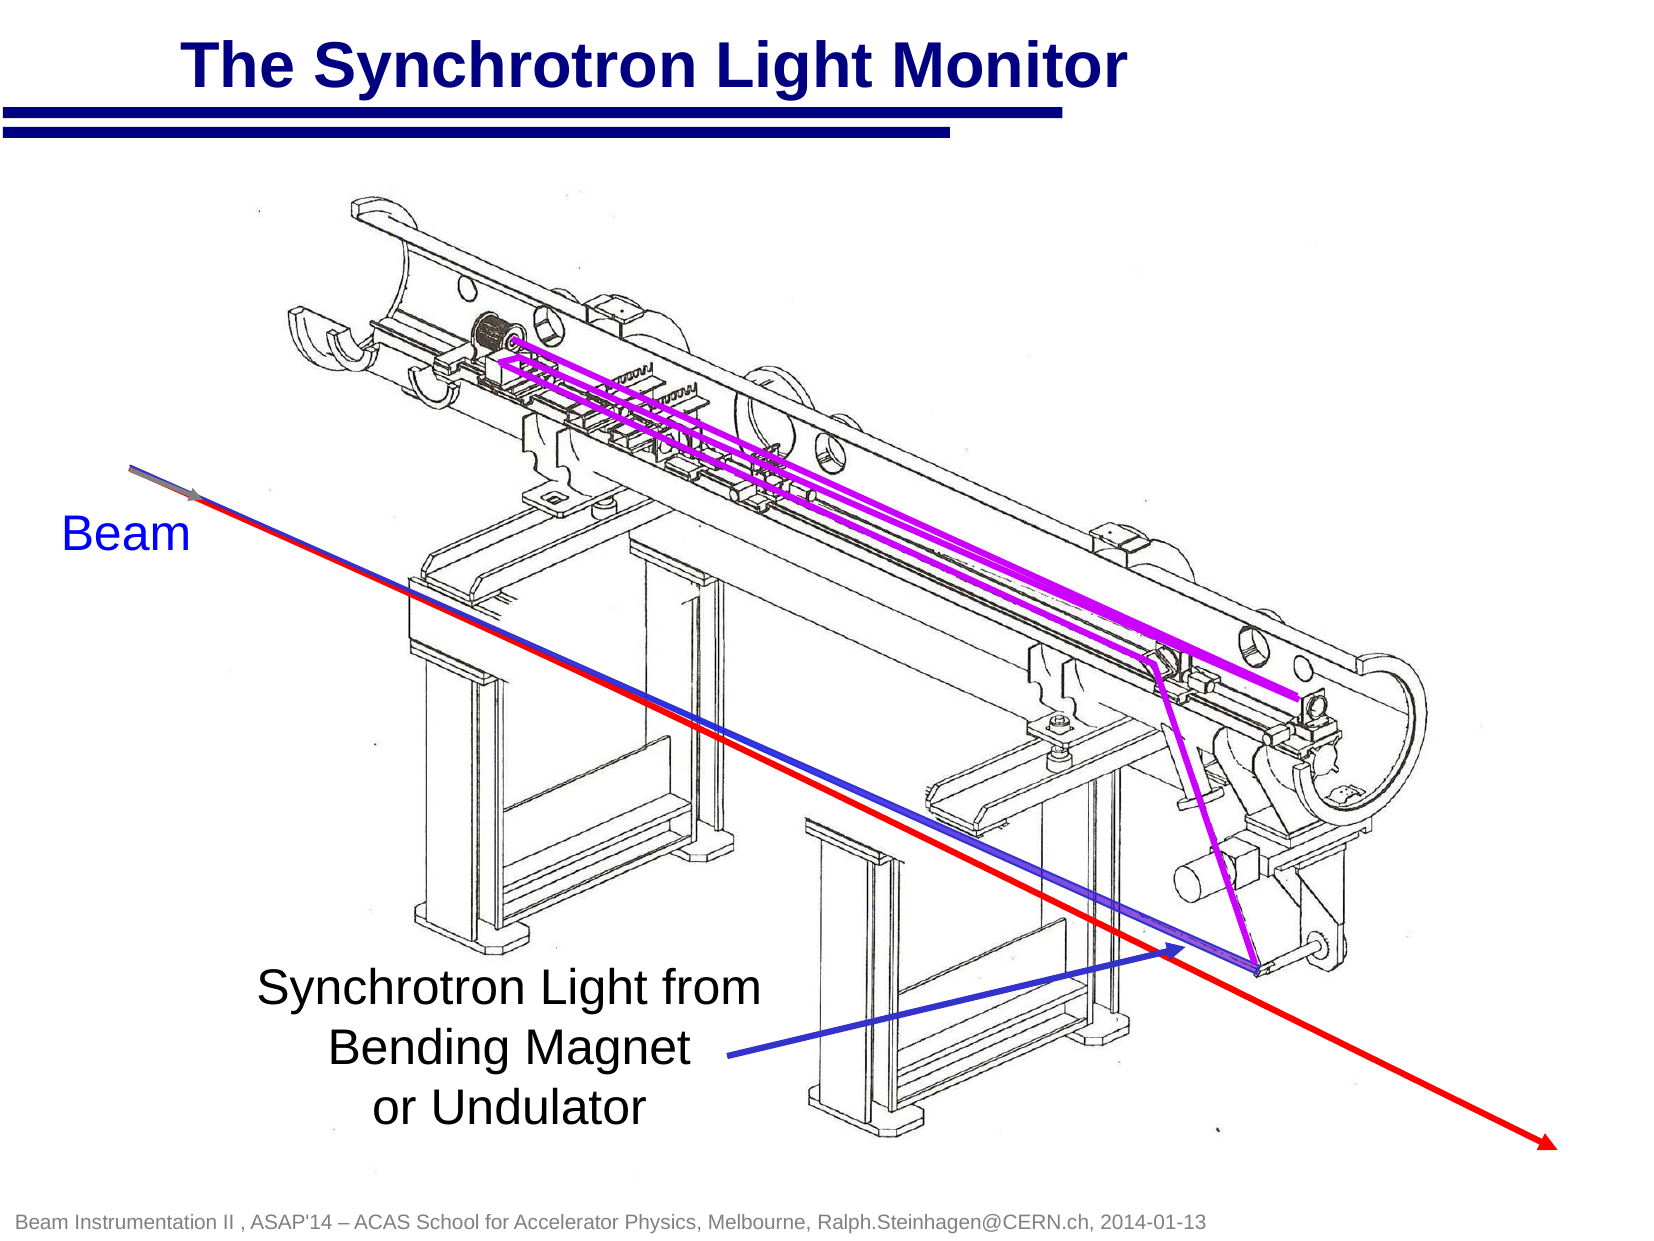

# The Synchrotron Light Monitor
Beam
Synchrotron Light from
Bending Magnet
or Undulator